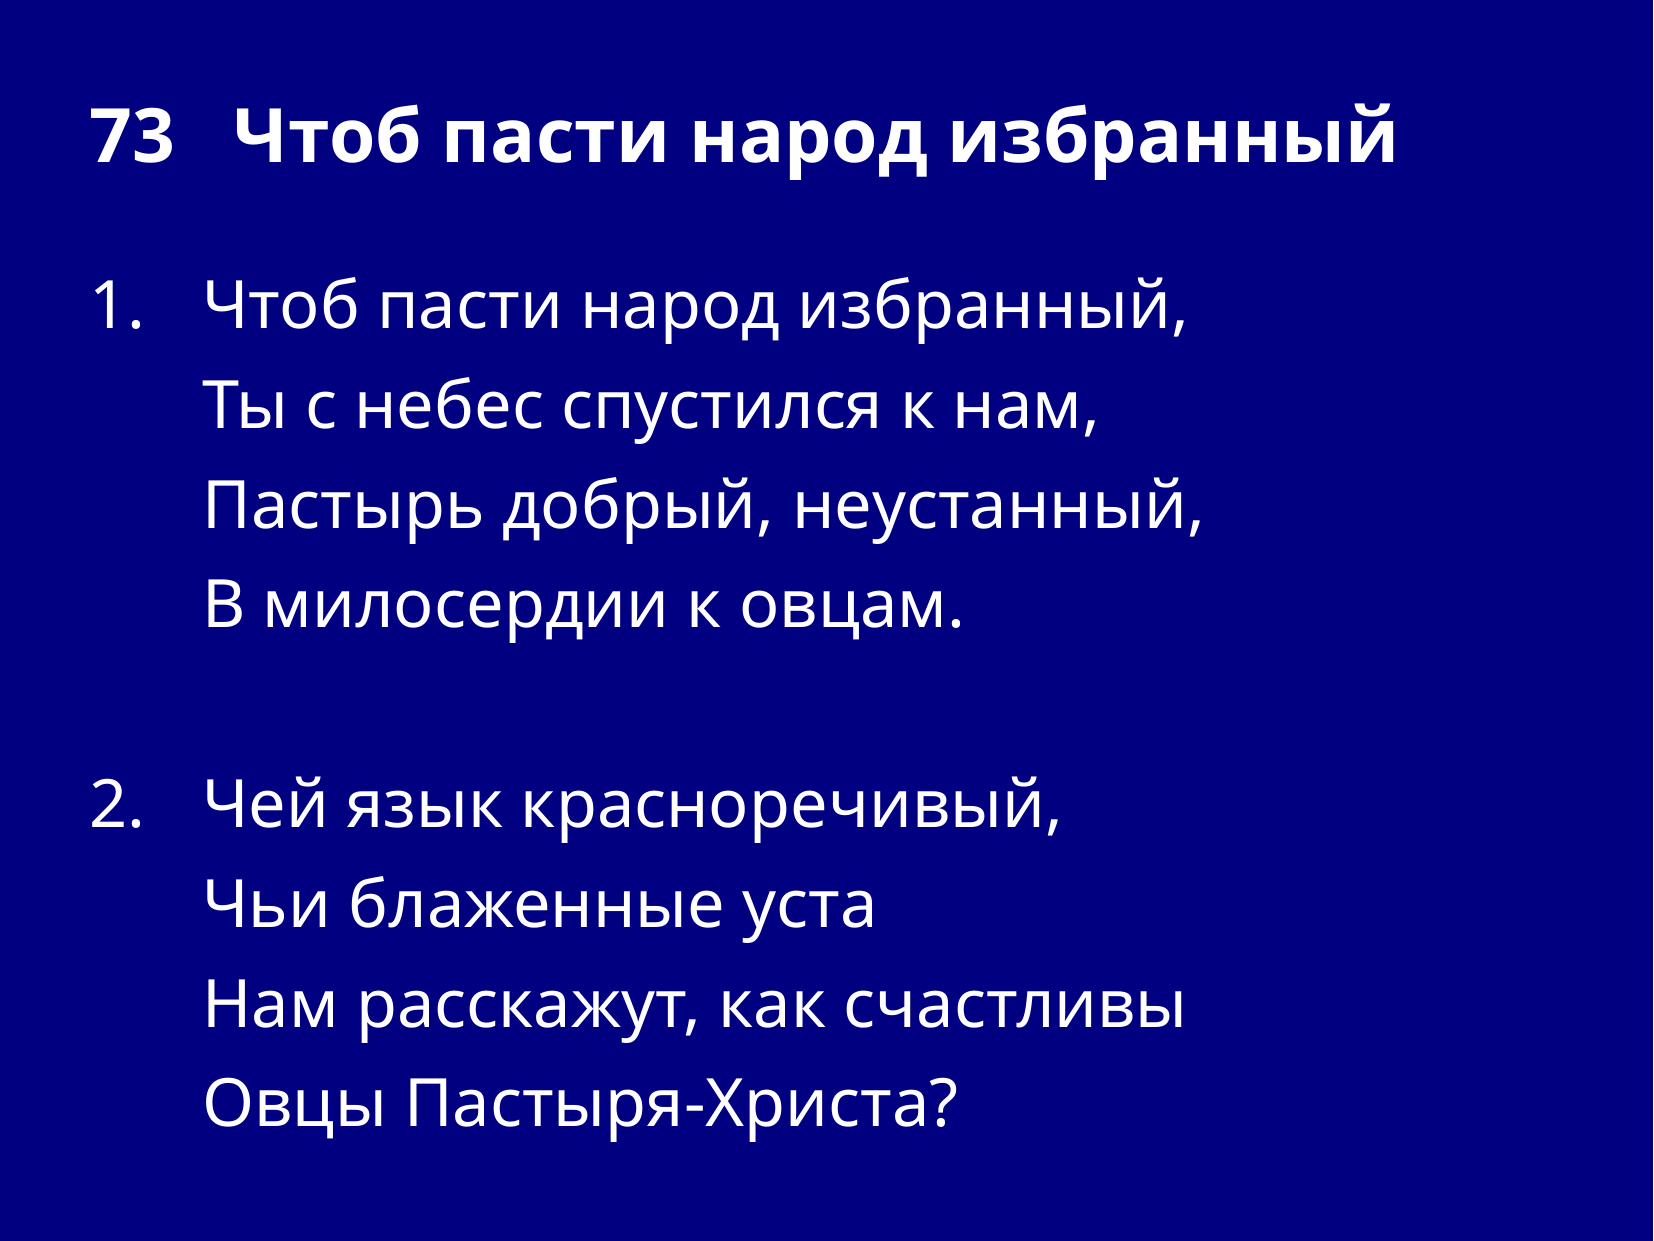

73 Чтоб пасти народ избранный
1.	Чтоб пасти народ избранный,
	Ты с небес спустился к нам,
	Пастырь добрый, неустанный,
	В милосердии к овцам.
2.	Чей язык красноречивый,
	Чьи блаженные уста
	Нам расскажут, как счастливы
	Овцы Пастыря-Христа?